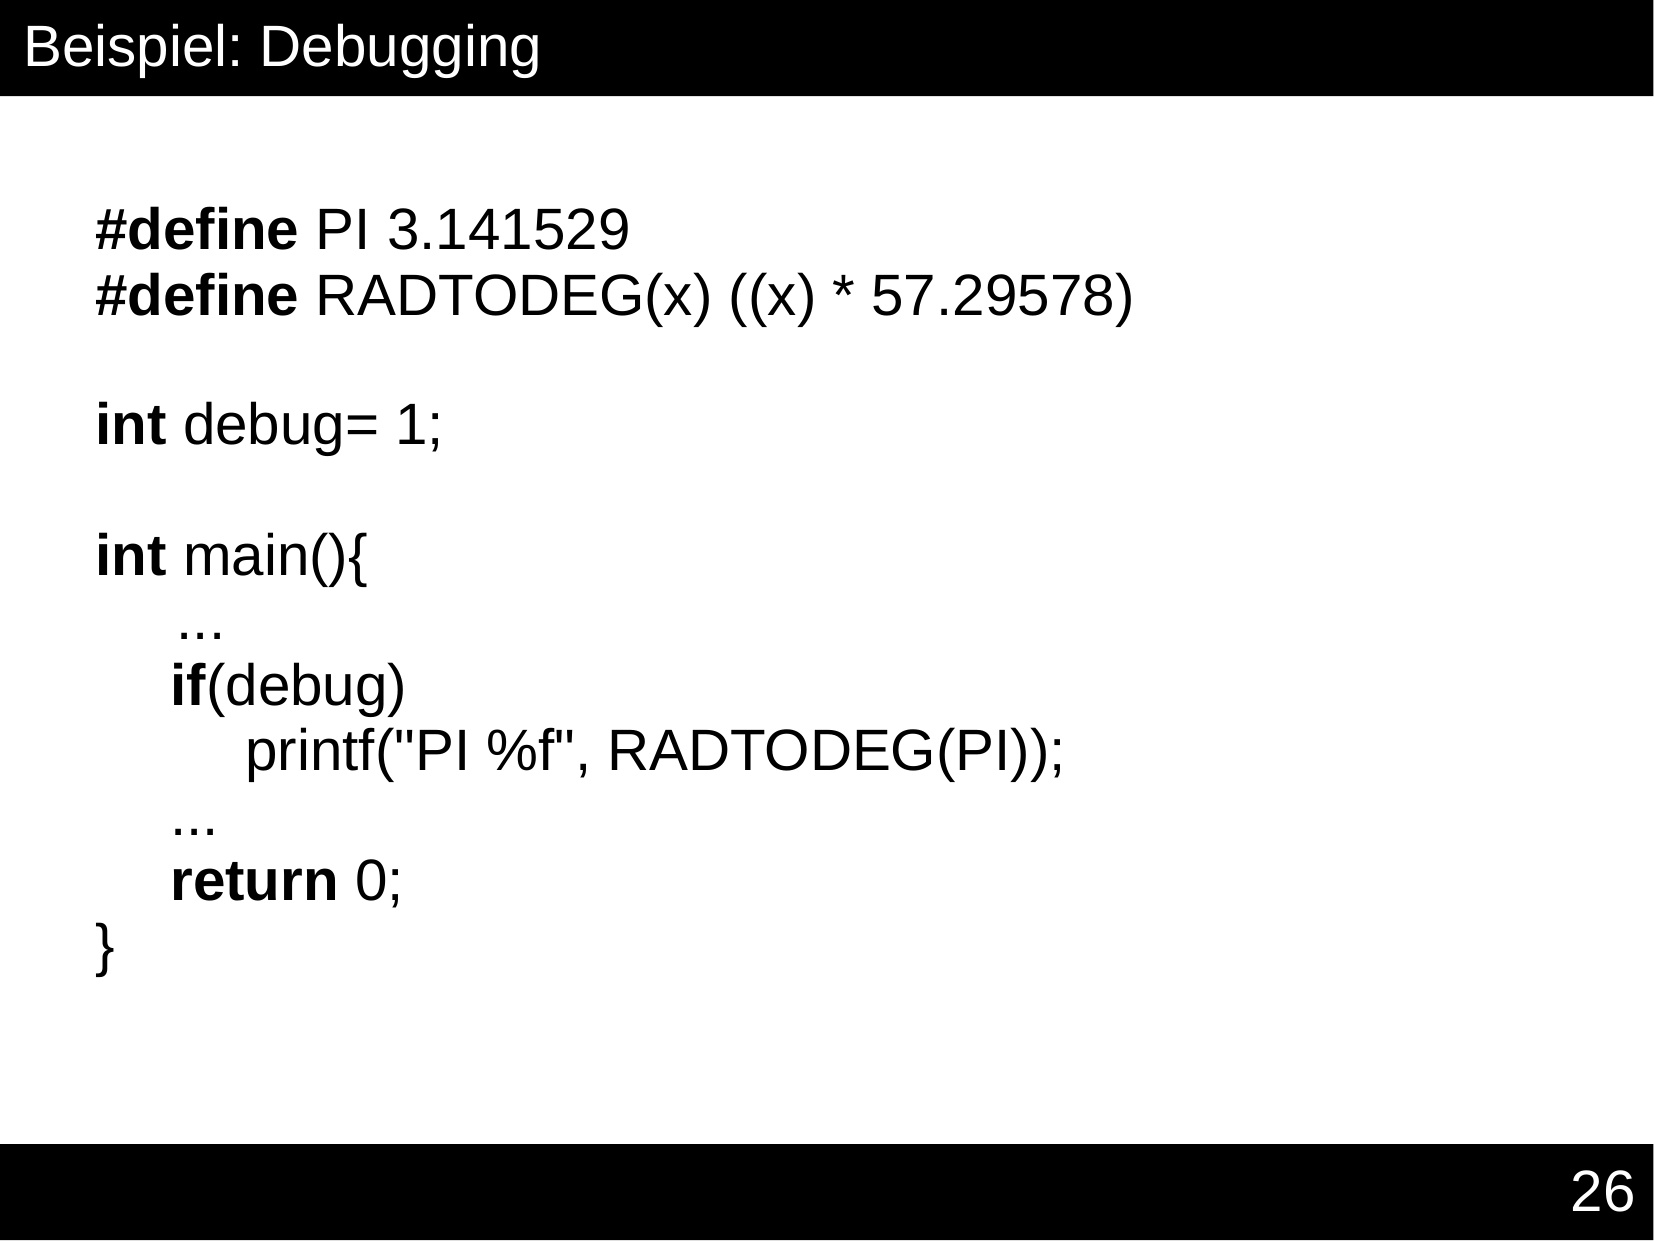

Beispiel: Debugging
#define PI 3.141529
#define RADTODEG(x) ((x) * 57.29578)
int debug= 1;
int main(){
 ...
	if(debug)
		printf("PI %f", RADTODEG(PI));
	...
	return 0;
}
26